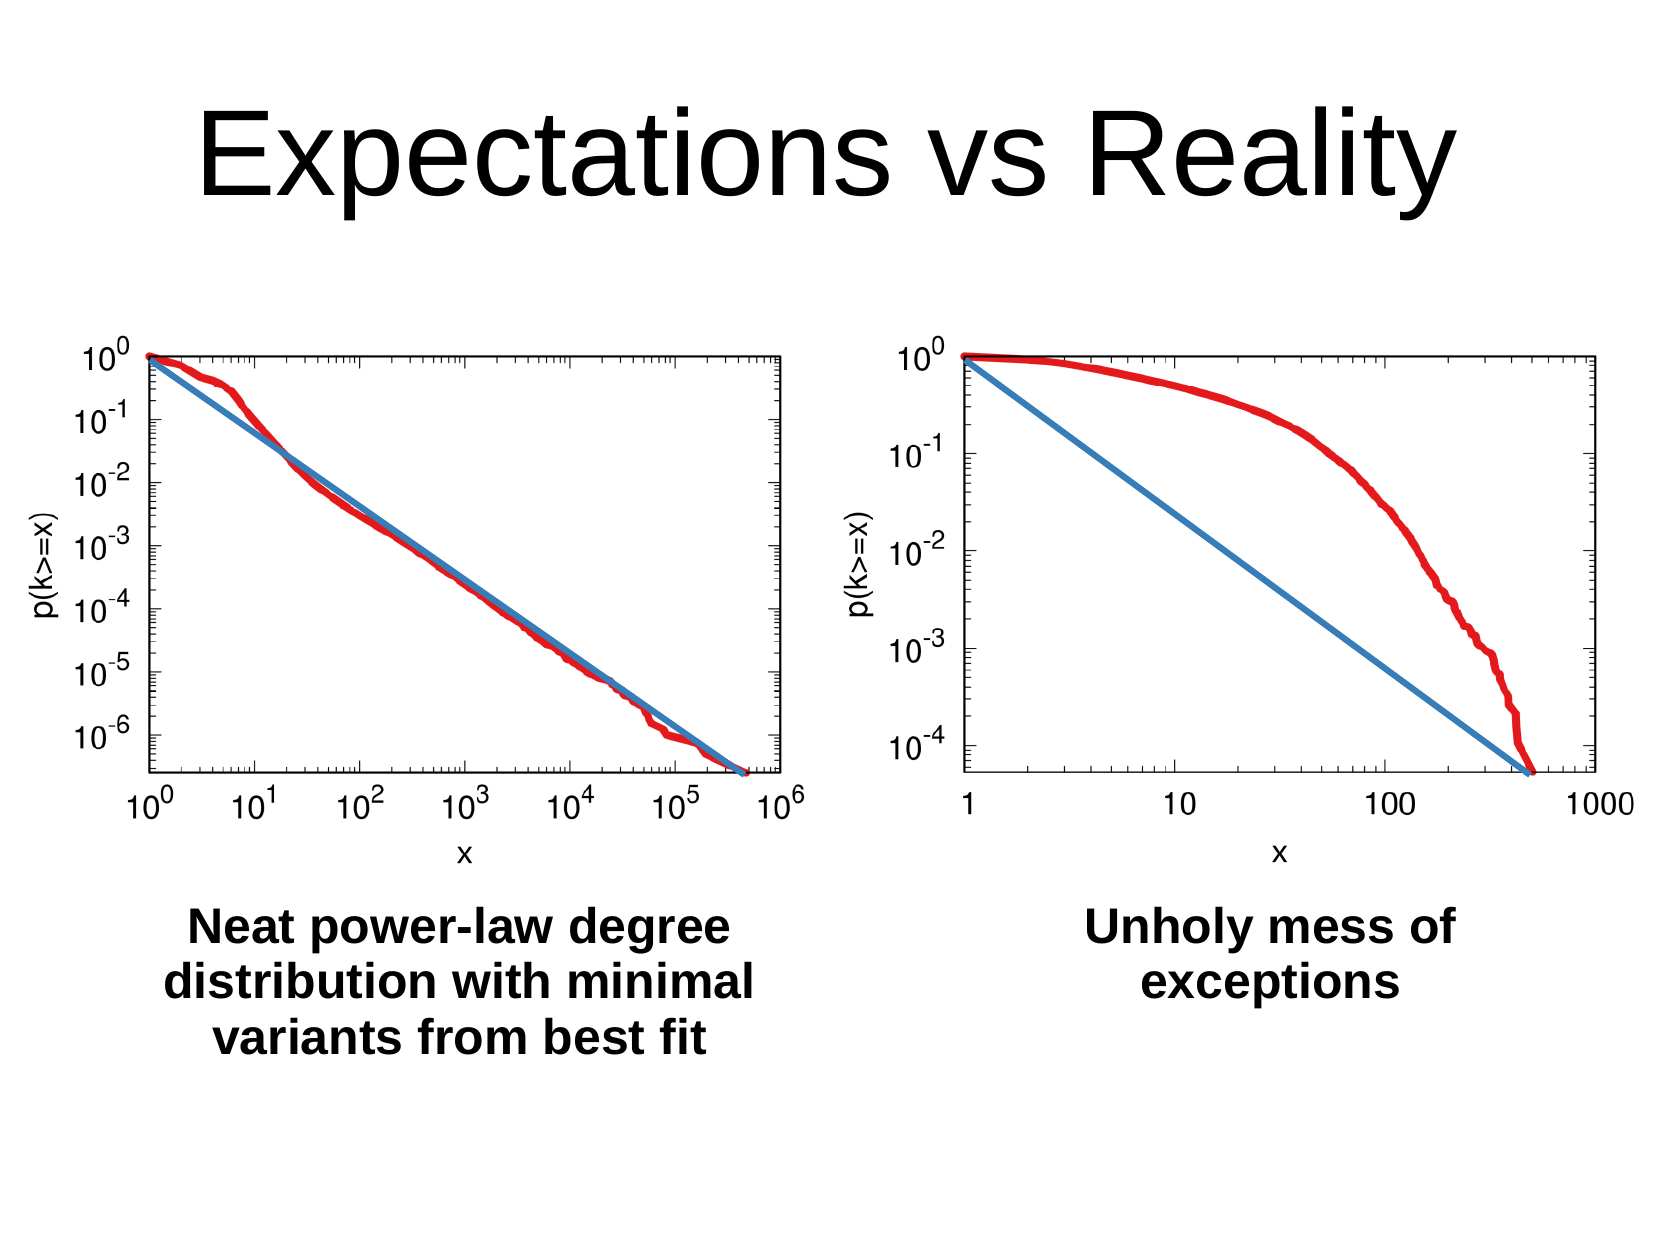

# Expectations vs Reality
Unholy mess of exceptions
Neat power-law degree distribution with minimal variants from best fit